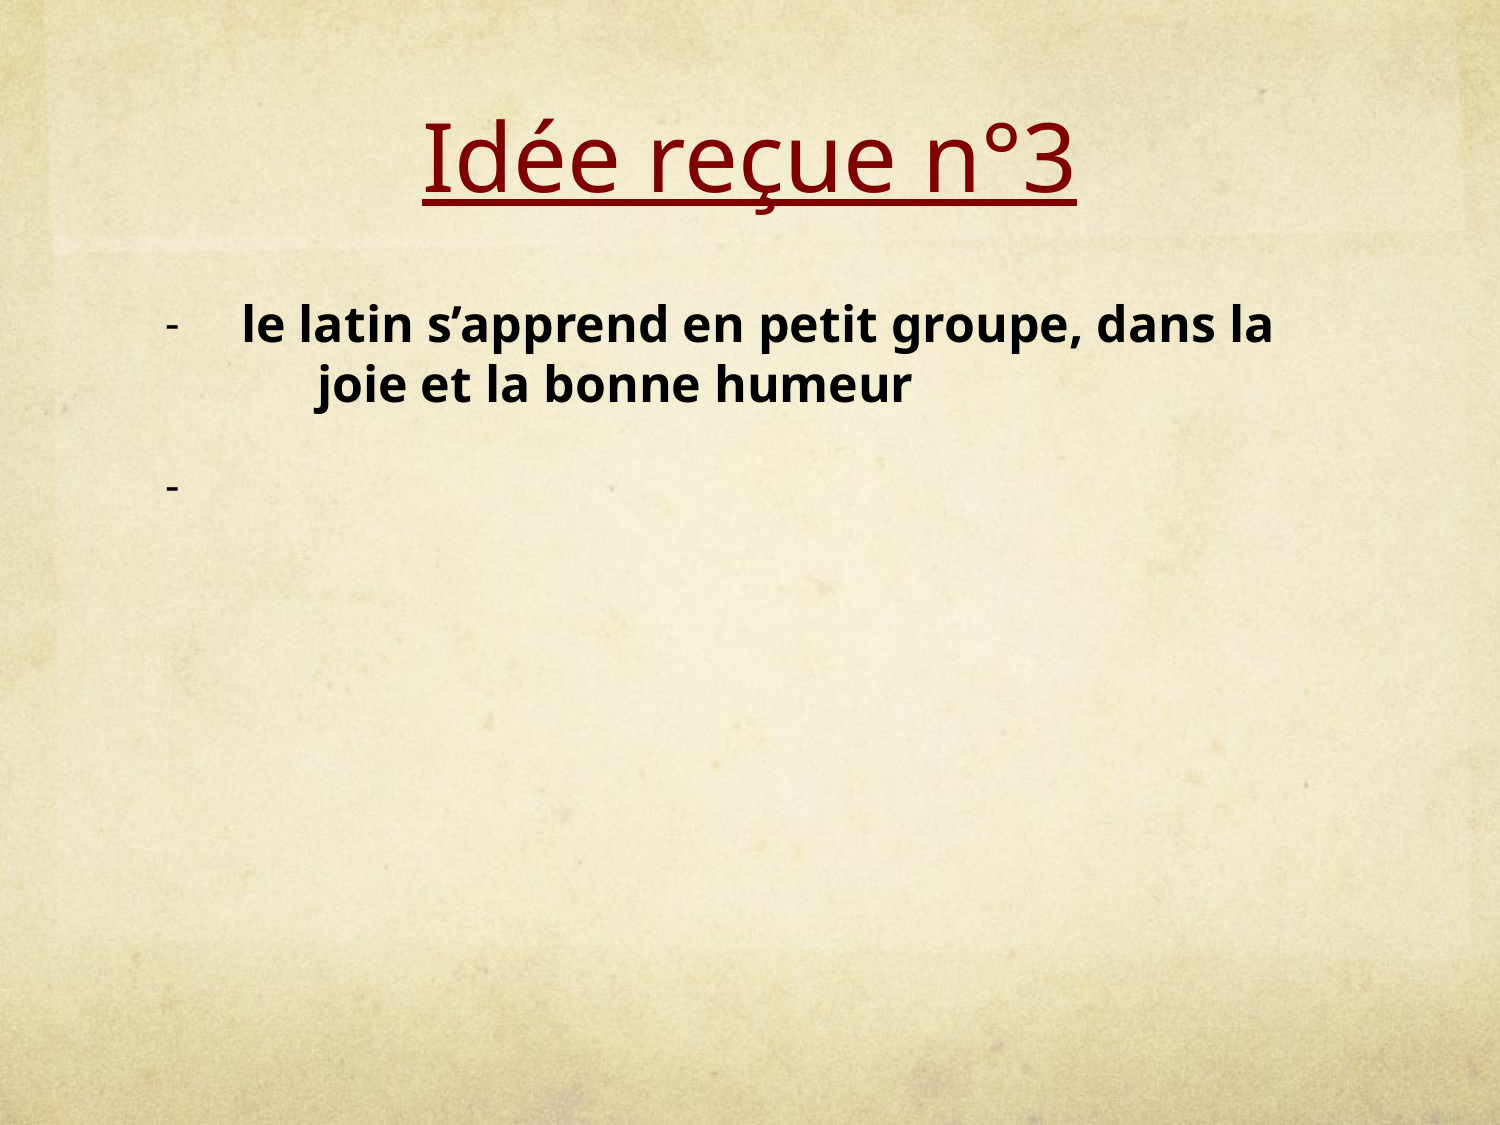

# Idée reçue n°3
le latin s’apprend en petit groupe, dans la joie et la bonne humeur